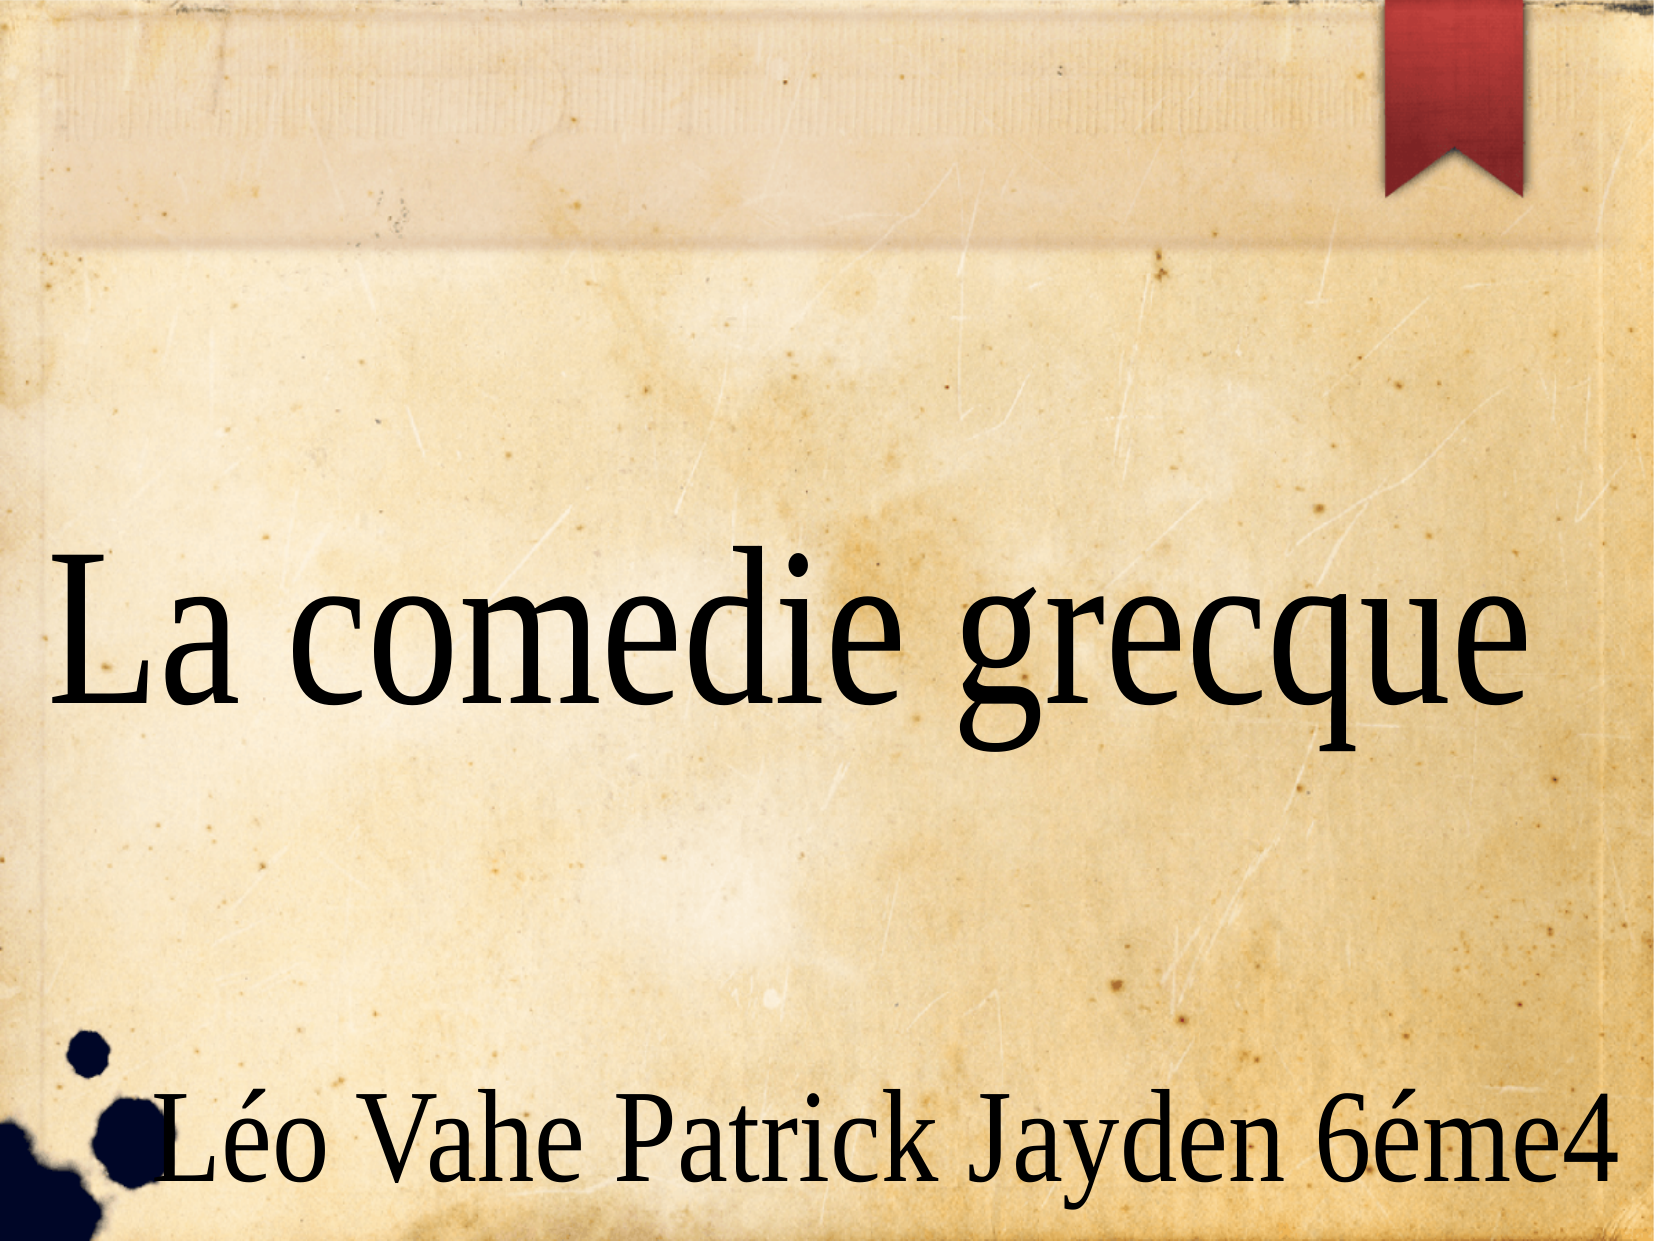

# La comedie grecque
Léo Vahe Patrick Jayden 6éme4